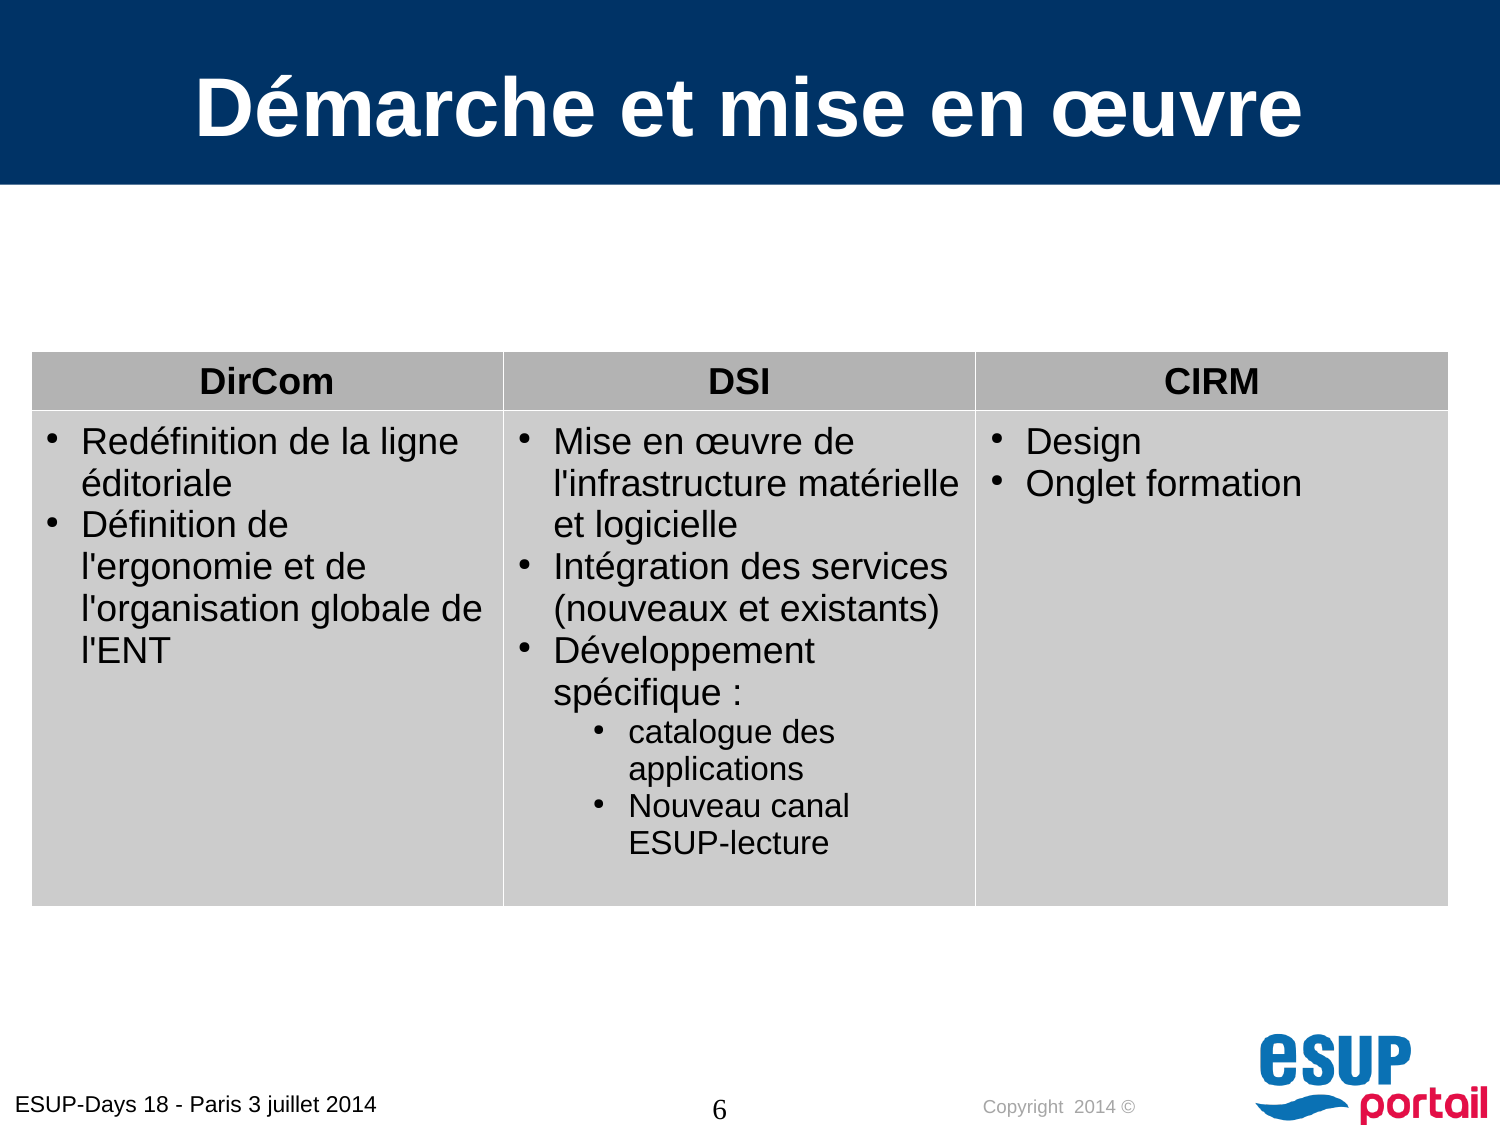

# Démarche et mise en œuvre
| DirCom | DSI | CIRM |
| --- | --- | --- |
| Redéfinition de la ligne éditoriale Définition de l'ergonomie et de l'organisation globale de l'ENT | Mise en œuvre de l'infrastructure matérielle et logicielle Intégration des services (nouveaux et existants) Développement spécifique : catalogue des applications Nouveau canal ESUP-lecture | Design Onglet formation |
6